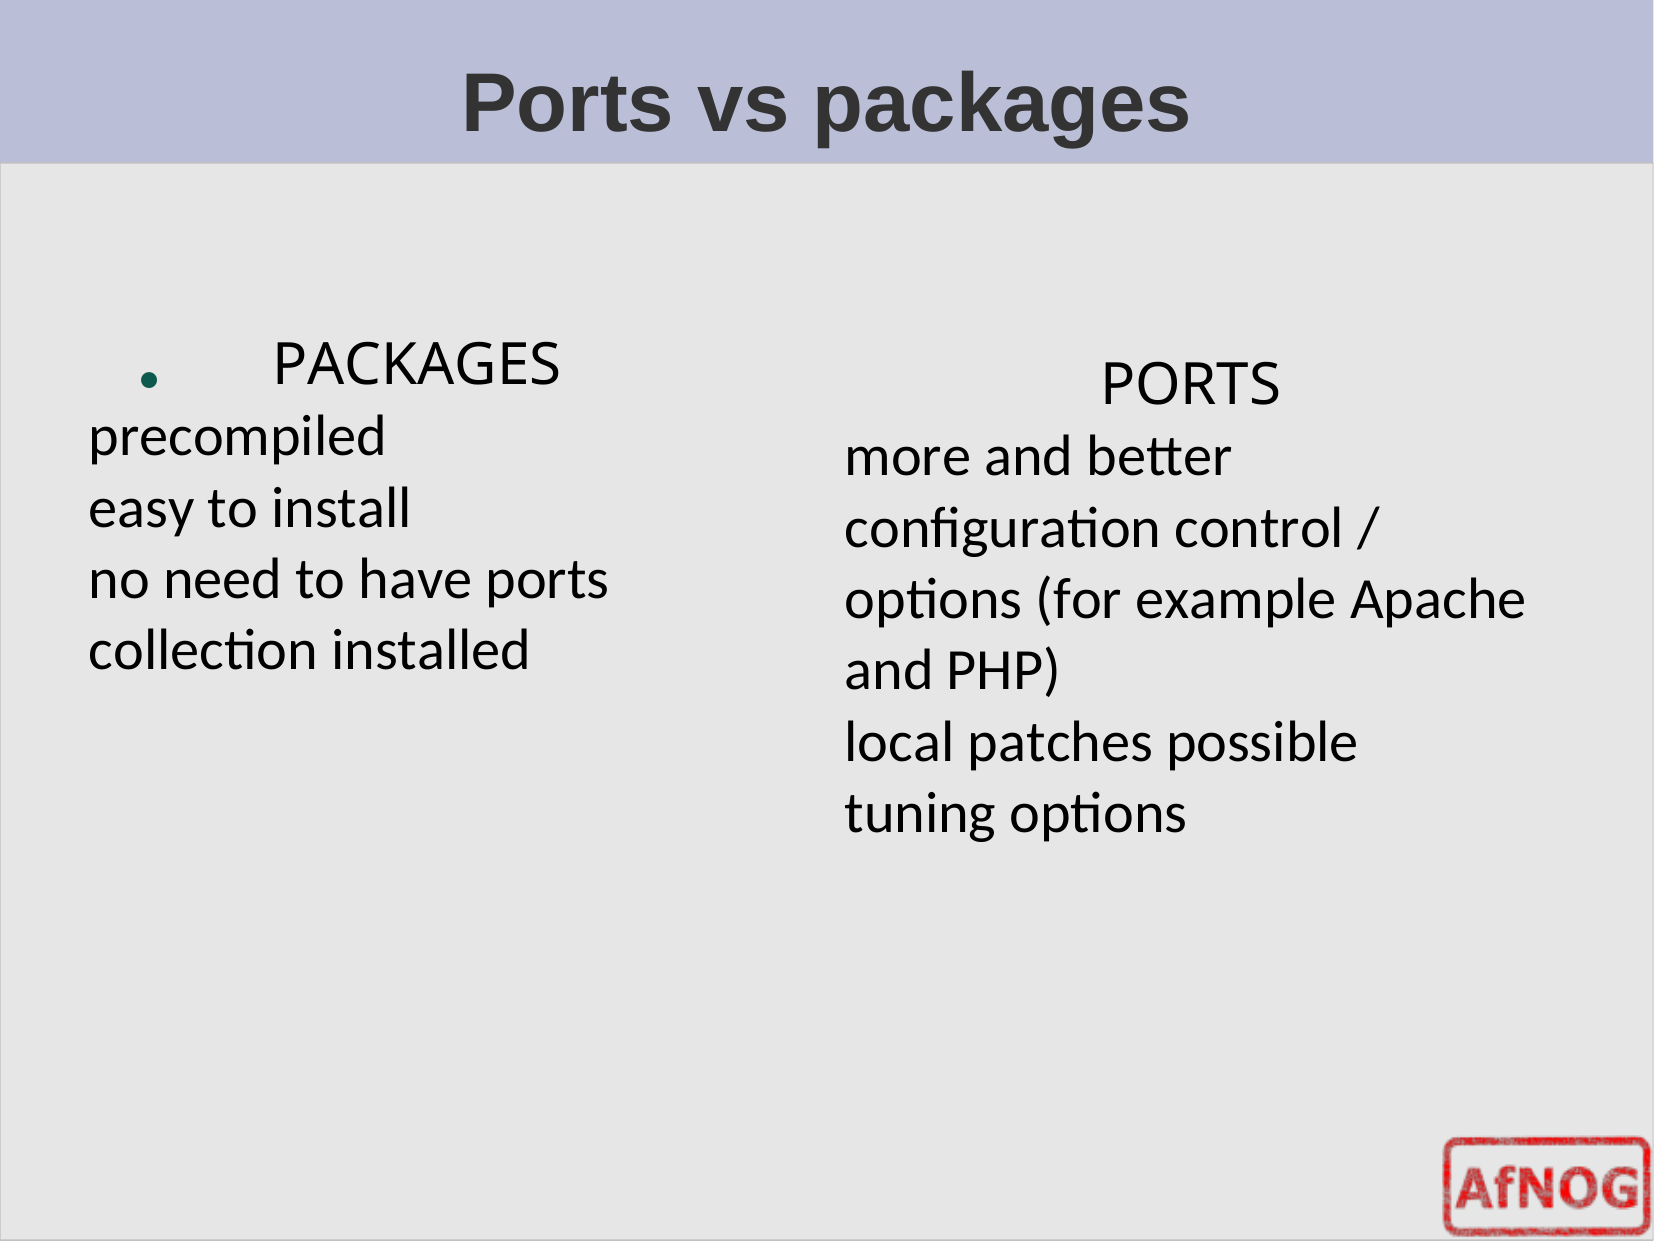

# Ports vs packages
PACKAGES
precompiled
easy to install
no need to have ports collection installed
PORTS
more and better configuration control / options (for example Apache and PHP)
local patches possible
tuning options